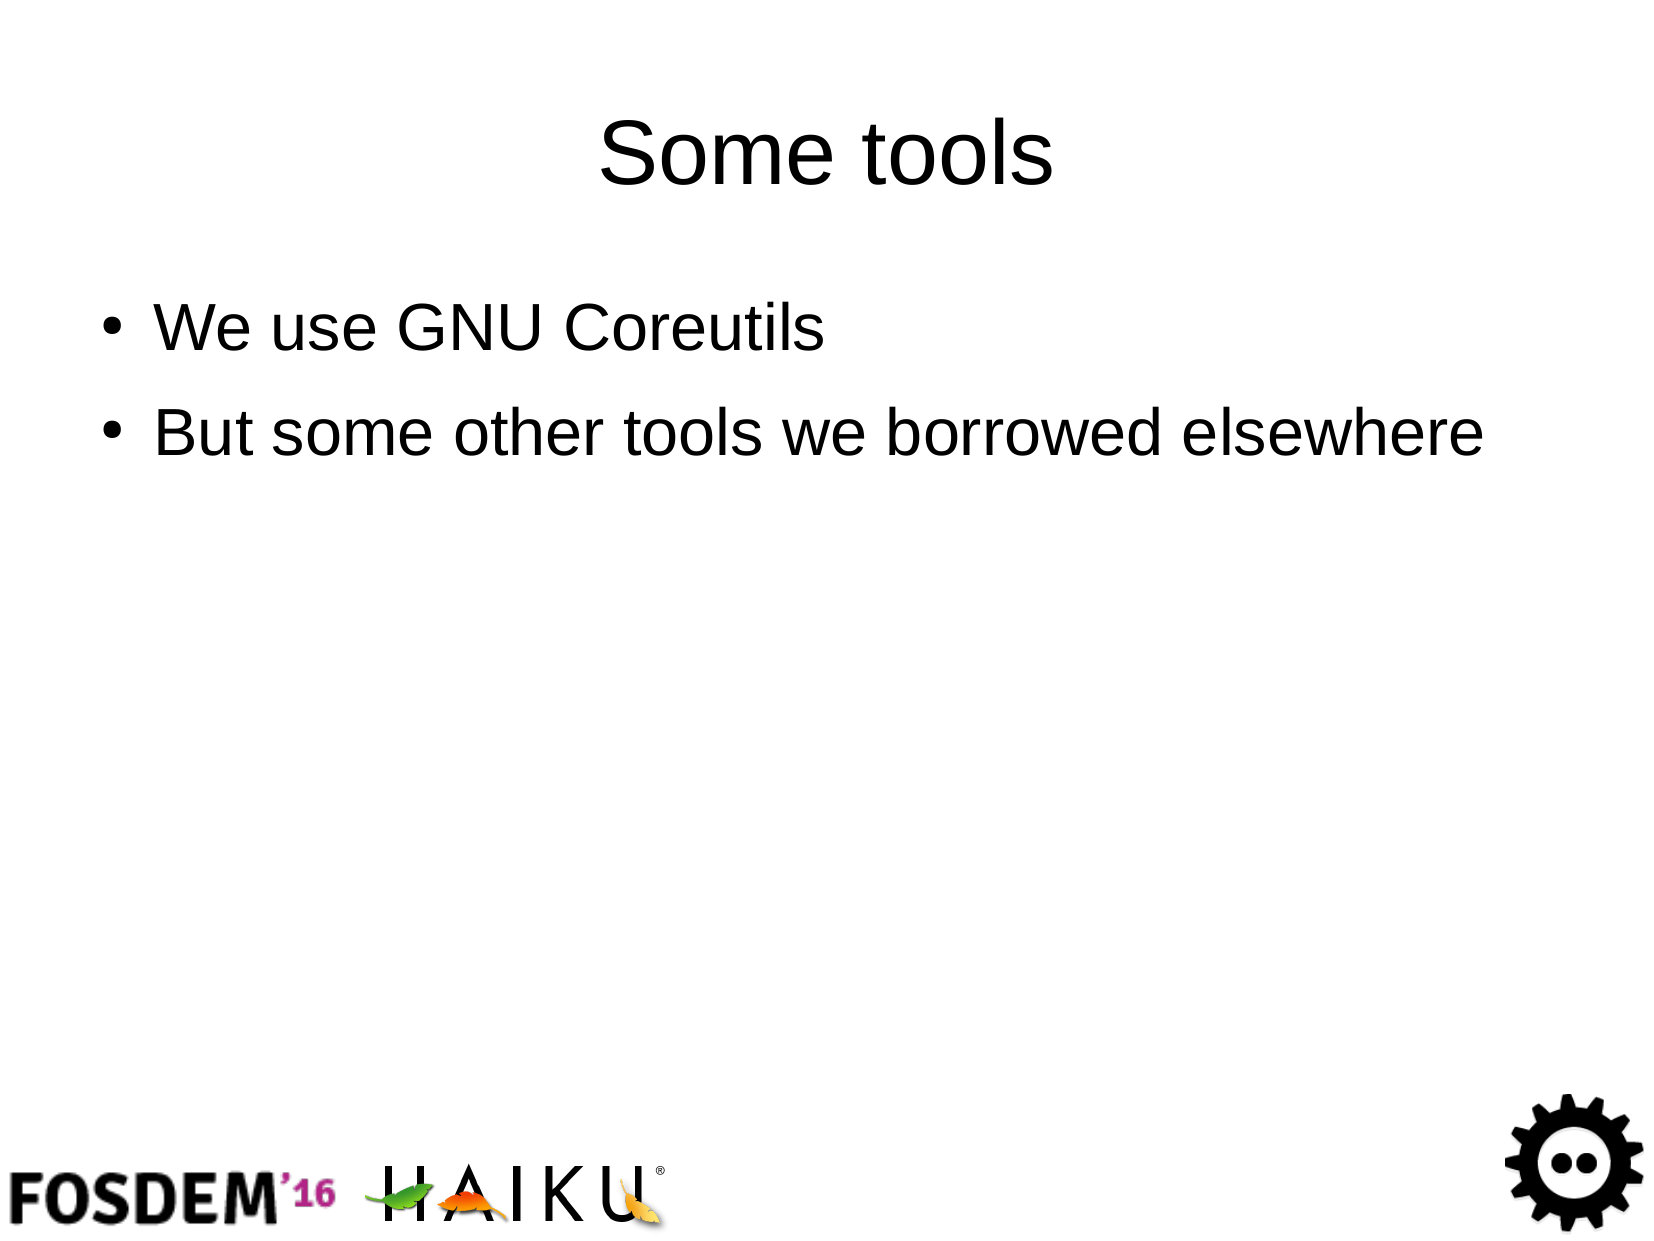

# Some tools
We use GNU Coreutils
But some other tools we borrowed elsewhere